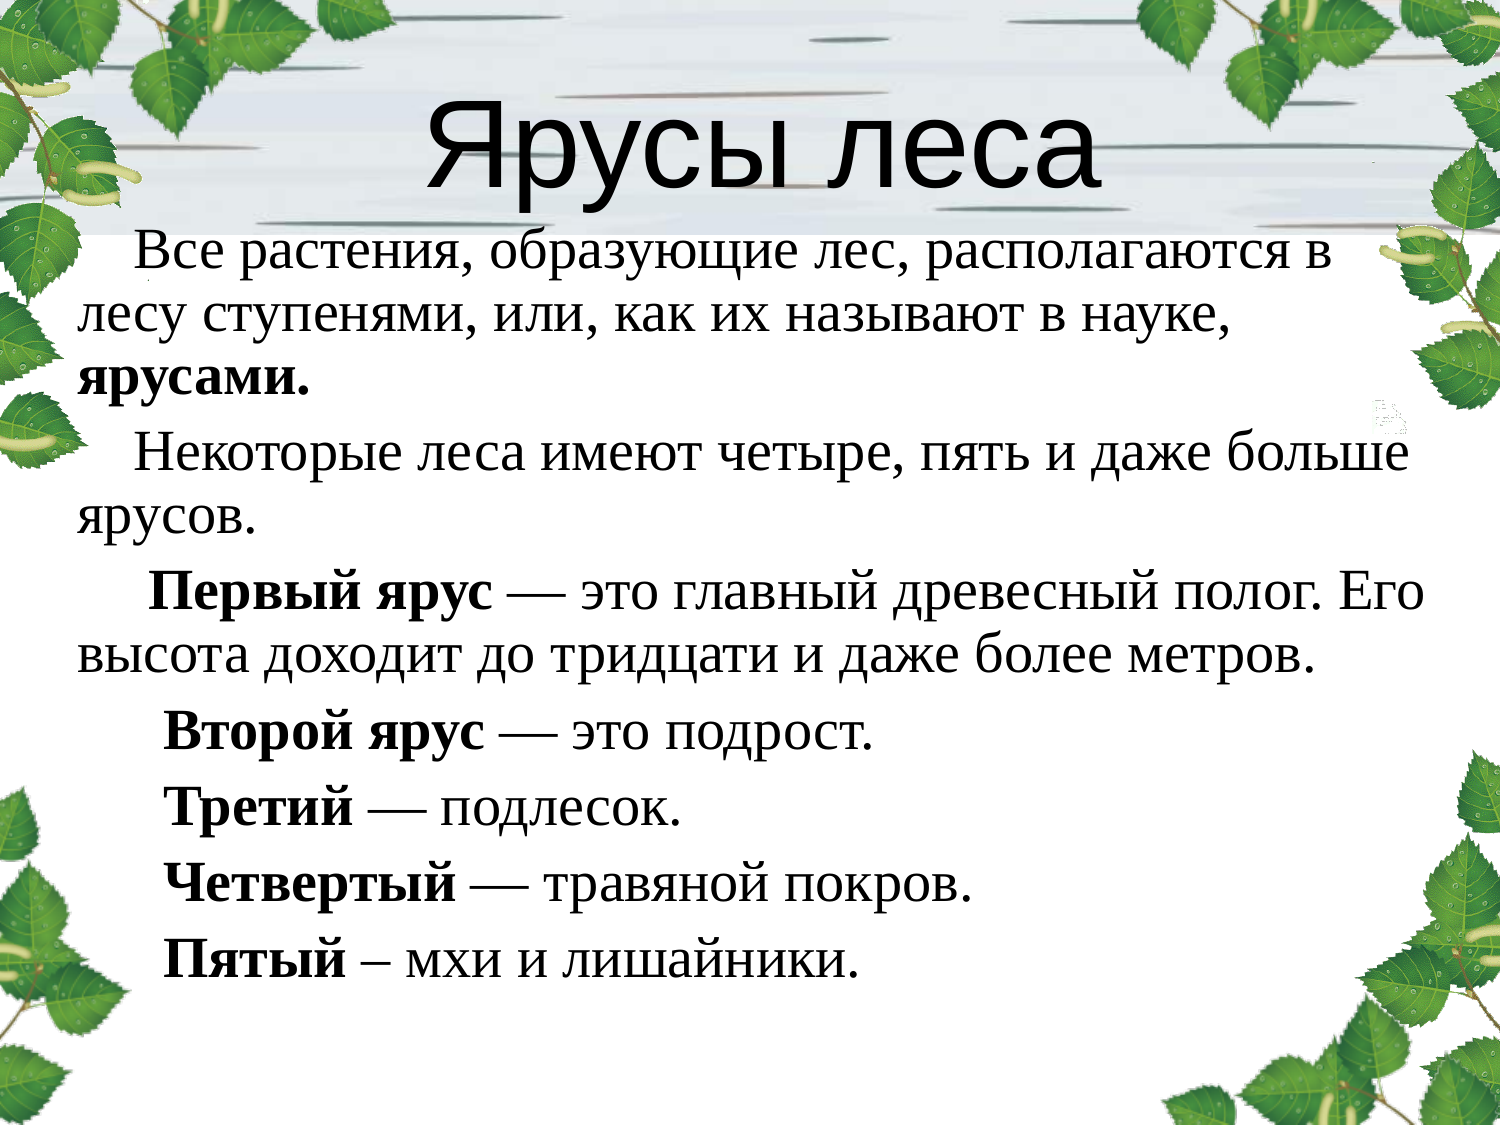

Ярусы леса
# Все растения, образующие лес, располагаются в лесу ступенями, или, как их называют в науке, ярусами.
 Некоторые леса имеют четыре, пять и даже больше ярусов.
 Первый ярус — это главный древесный полог. Его высота доходит до тридцати и даже более метров.
 Второй ярус — это подрост.
 Третий — подлесок.
 Четвертый — травяной покров.
 Пятый – мхи и лишайники.